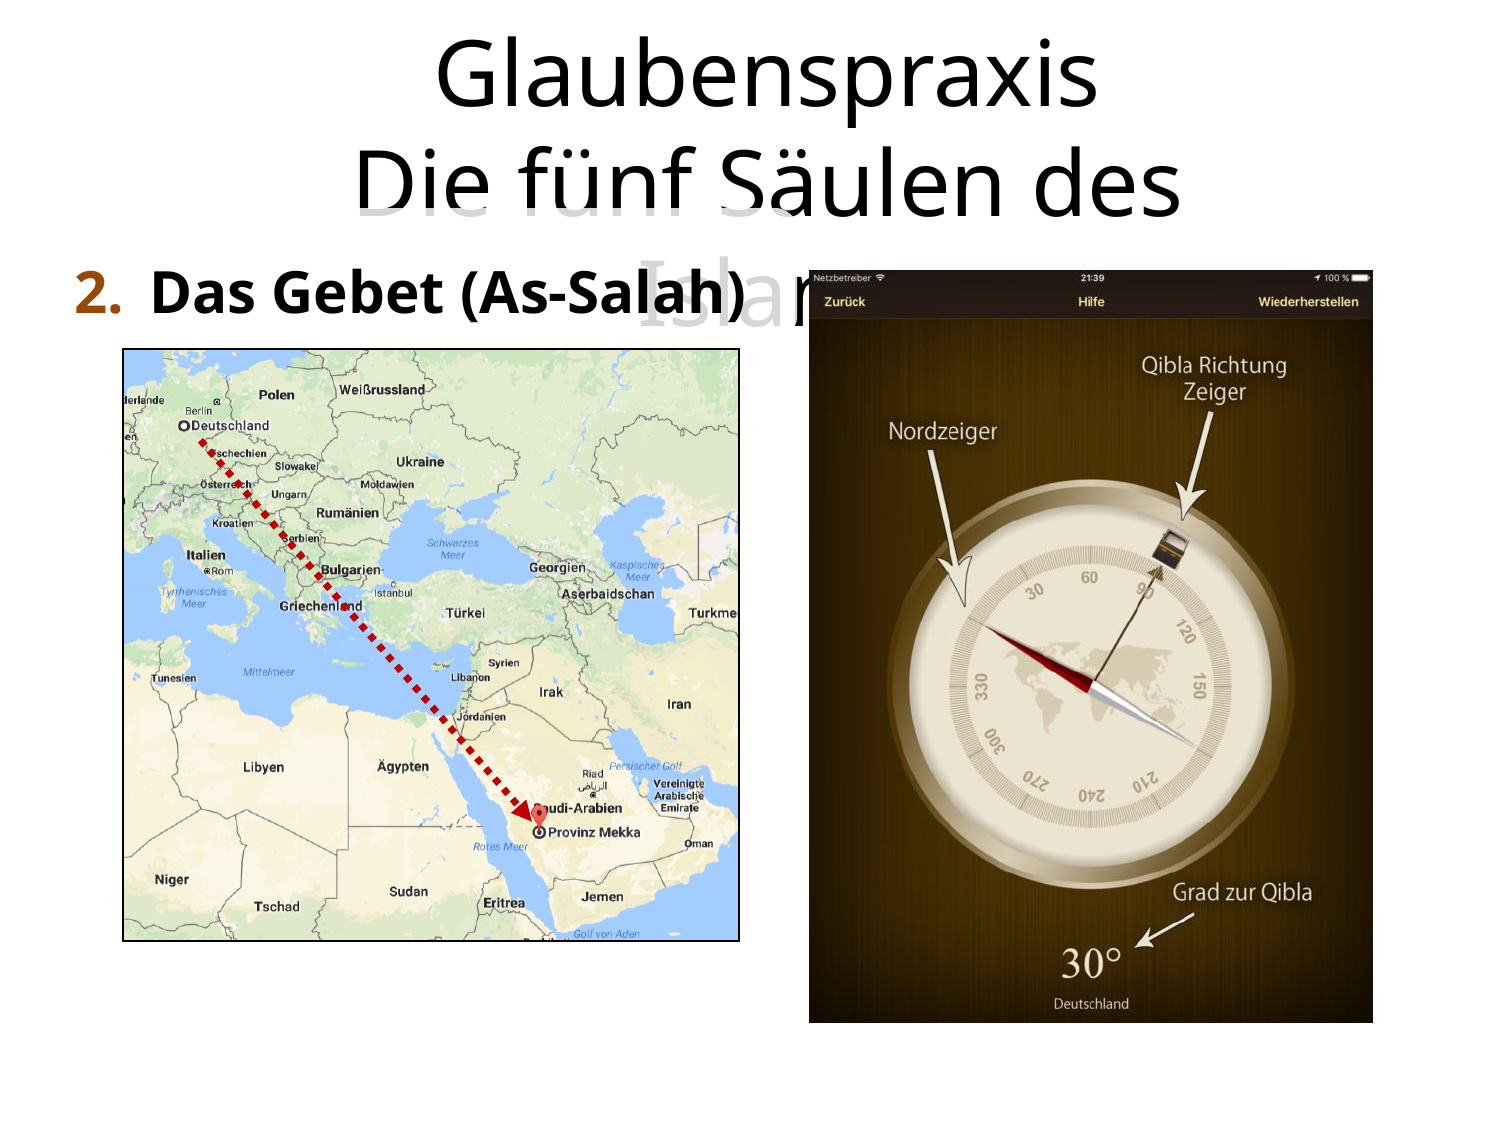

# Glaubenspraxis Die fünf Säulen des Islam
Das Gebet (As-Salah)